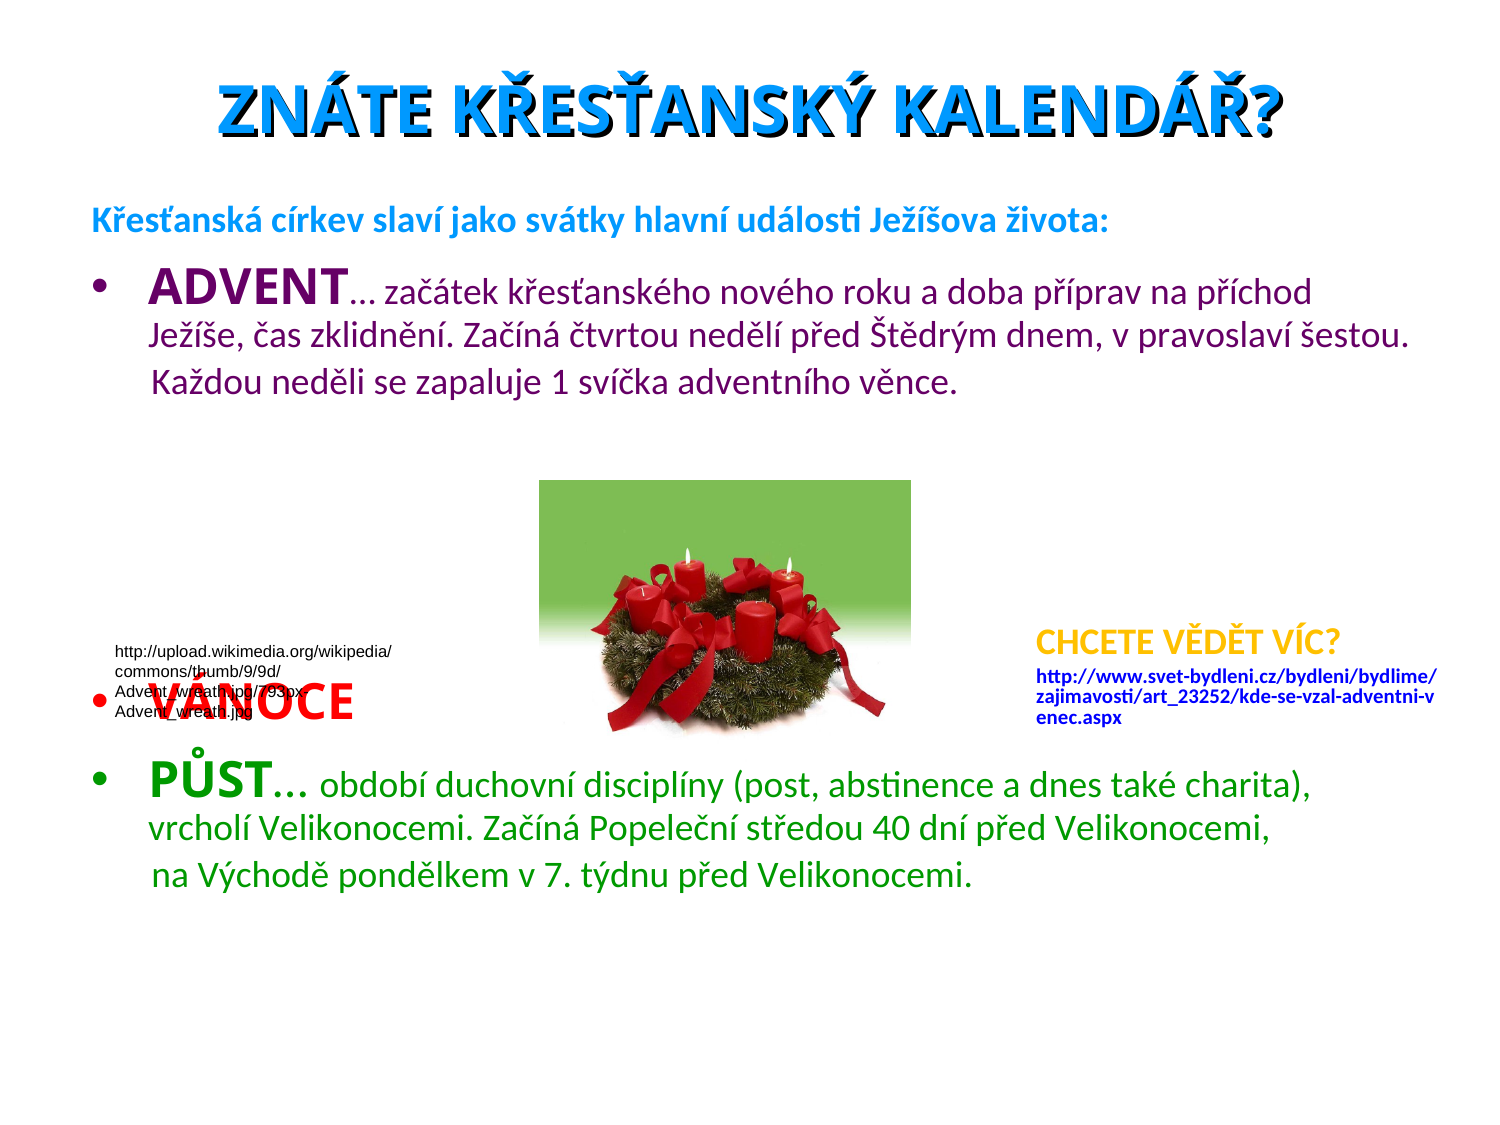

ZNÁTE KŘESŤANSKÝ KALENDÁŘ?
# Křesťanská církev slaví jako svátky hlavní události Ježíšova života:
ADVENT… začátek křesťanského nového roku a doba příprav na příchod Ježíše, čas zklidnění. Začíná čtvrtou nedělí před Štědrým dnem, v pravoslaví šestou.
 Každou neděli se zapaluje 1 svíčka adventního věnce.
VÁNOCE
PŮST… období duchovní disciplíny (post, abstinence a dnes také charita), vrcholí Velikonocemi. Začíná Popeleční středou 40 dní před Velikonocemi,
 na Východě pondělkem v 7. týdnu před Velikonocemi.
CHCETE VĚDĚT VÍC? http://www.svet-bydleni.cz/bydleni/bydlime/zajimavosti/art_23252/kde-se-vzal-adventni-venec.aspx
http://upload.wikimedia.org/wikipedia/commons/thumb/9/9d/Advent_wreath.jpg/793px-Advent_wreath.jpg